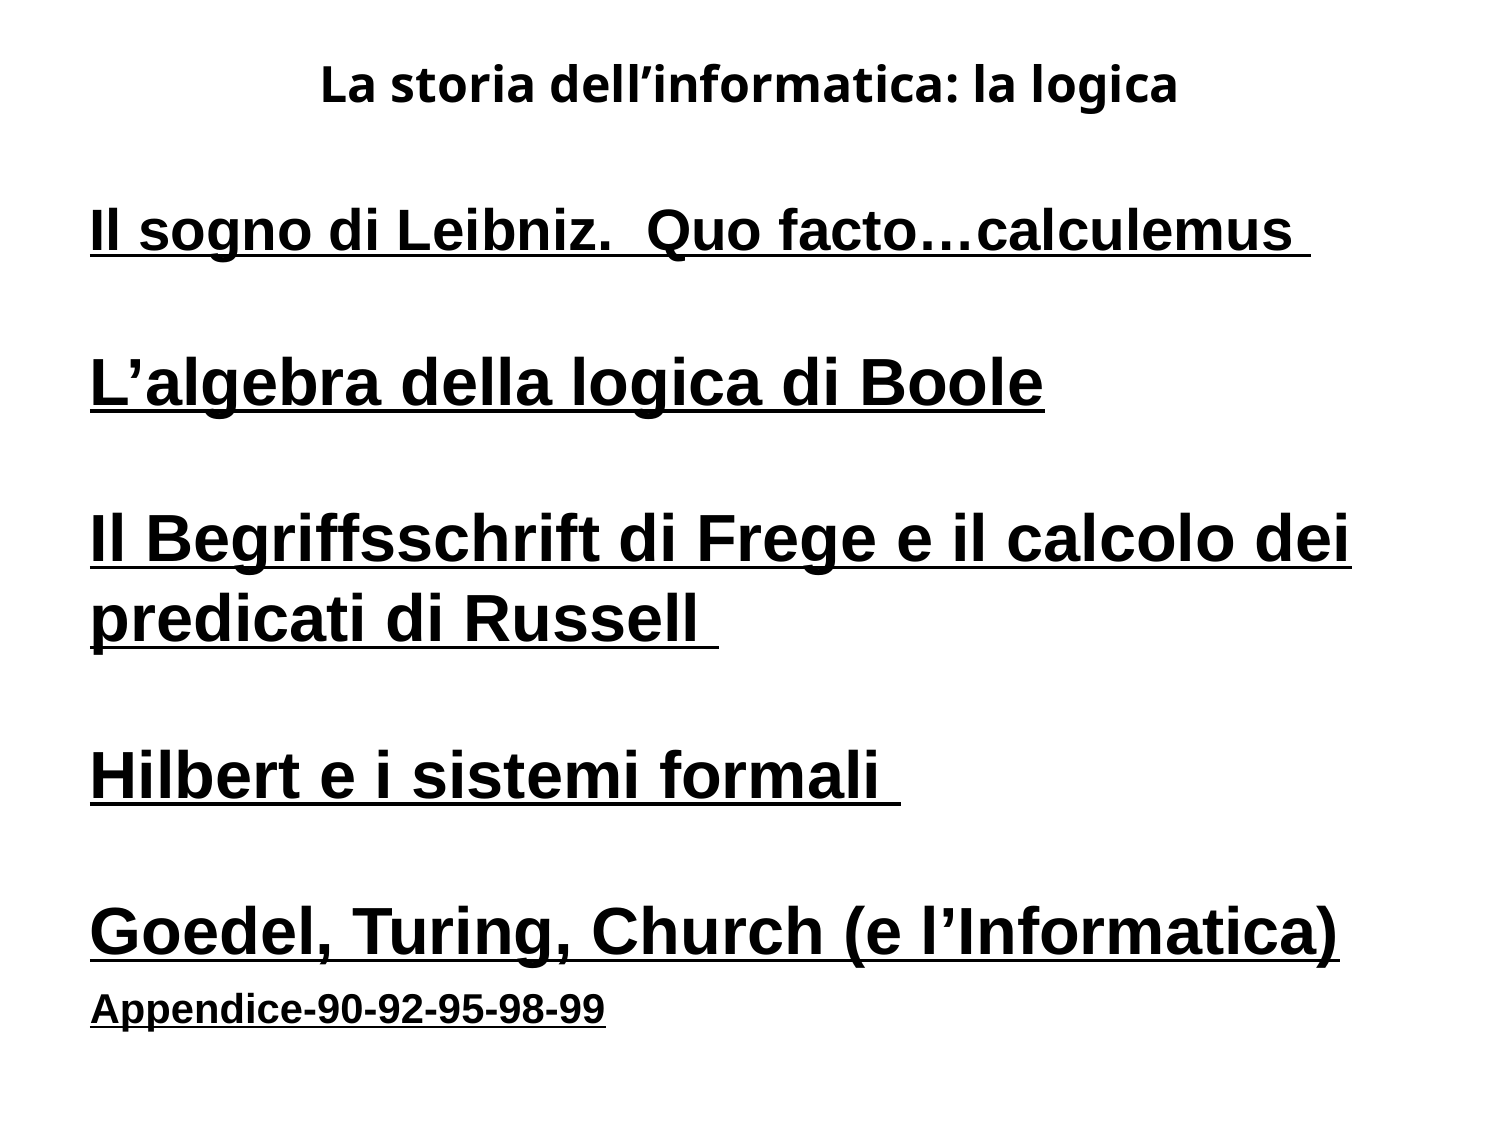

# La storia dell’informatica: la logica
Il sogno di Leibniz. Quo facto…calculemus
L’algebra della logica di Boole
Il Begriffsschrift di Frege e il calcolo dei predicati di Russell
Hilbert e i sistemi formali
Goedel, Turing, Church (e l’Informatica)
Appendice-90-92-95-98-99